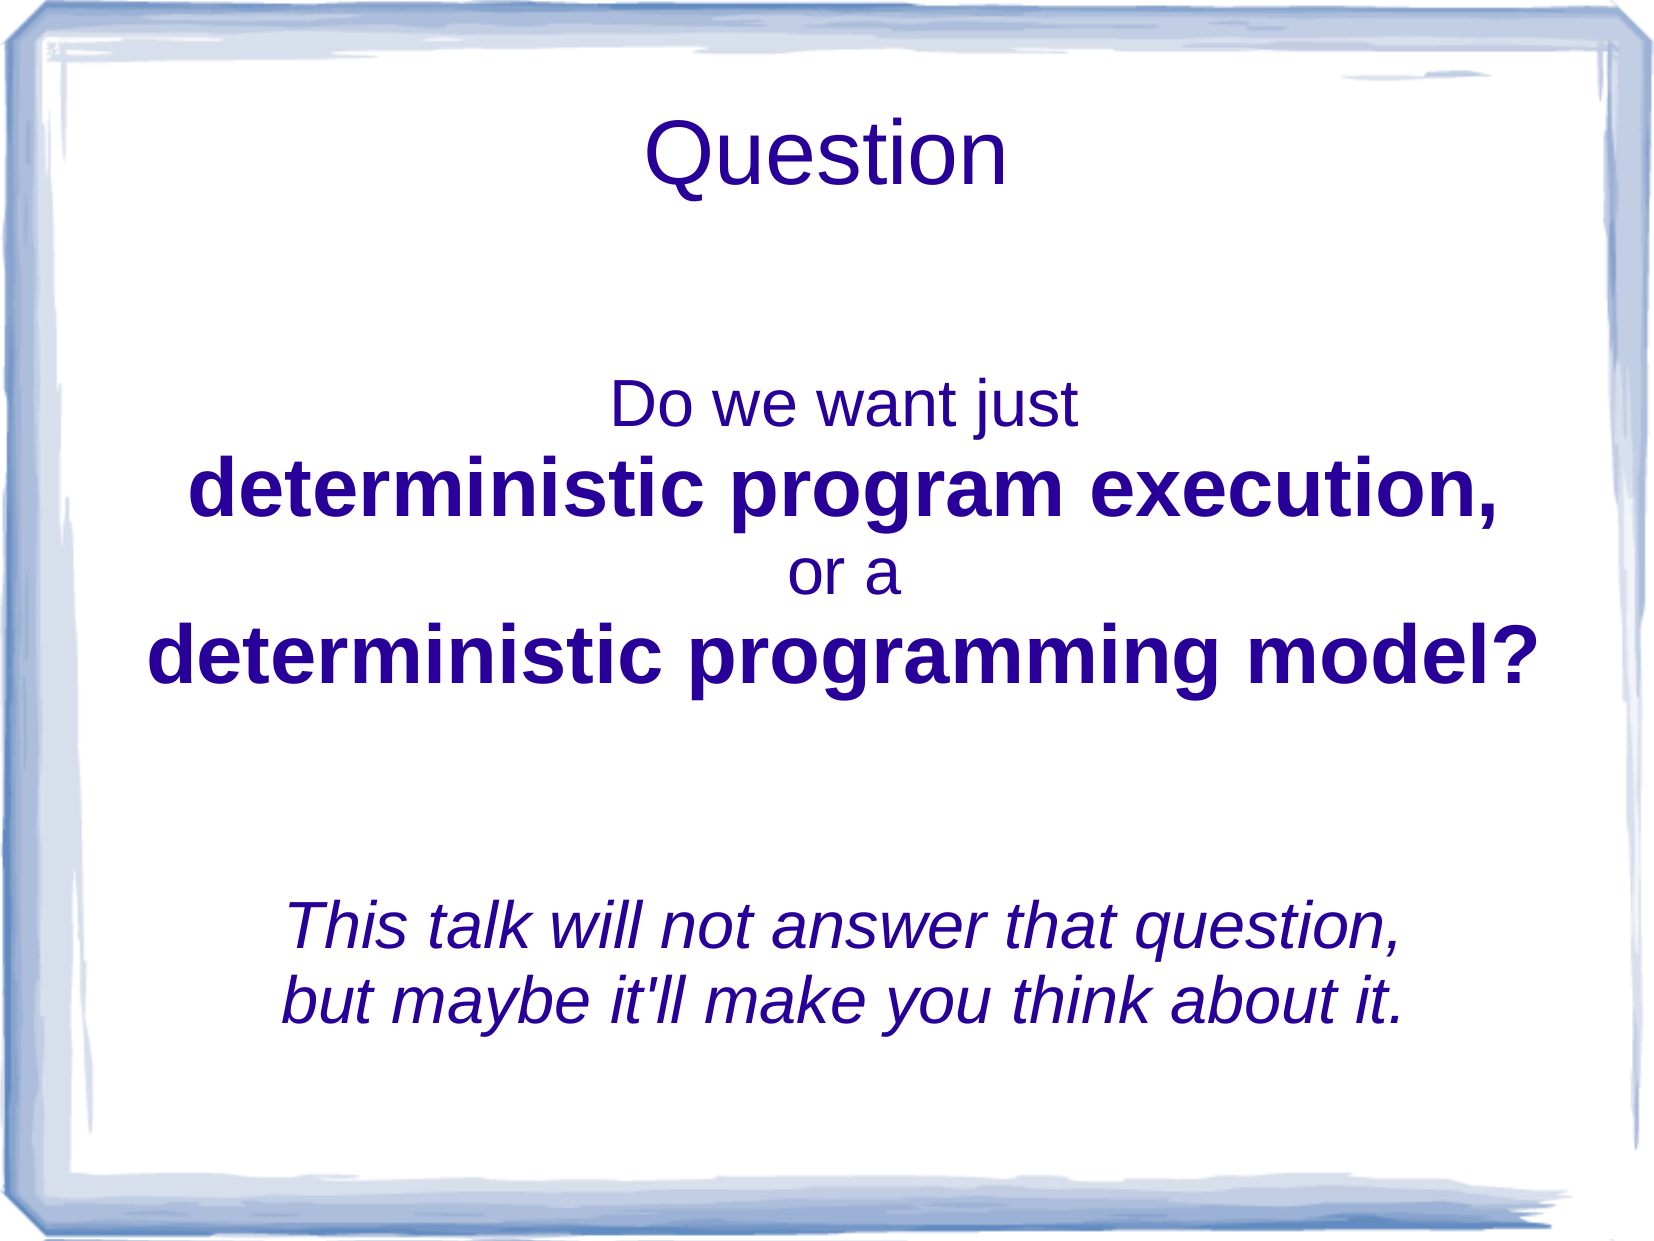

# Question
Do we want just
deterministic program execution,
or a
deterministic programming model?
This talk will not answer that question,
but maybe it'll make you think about it.